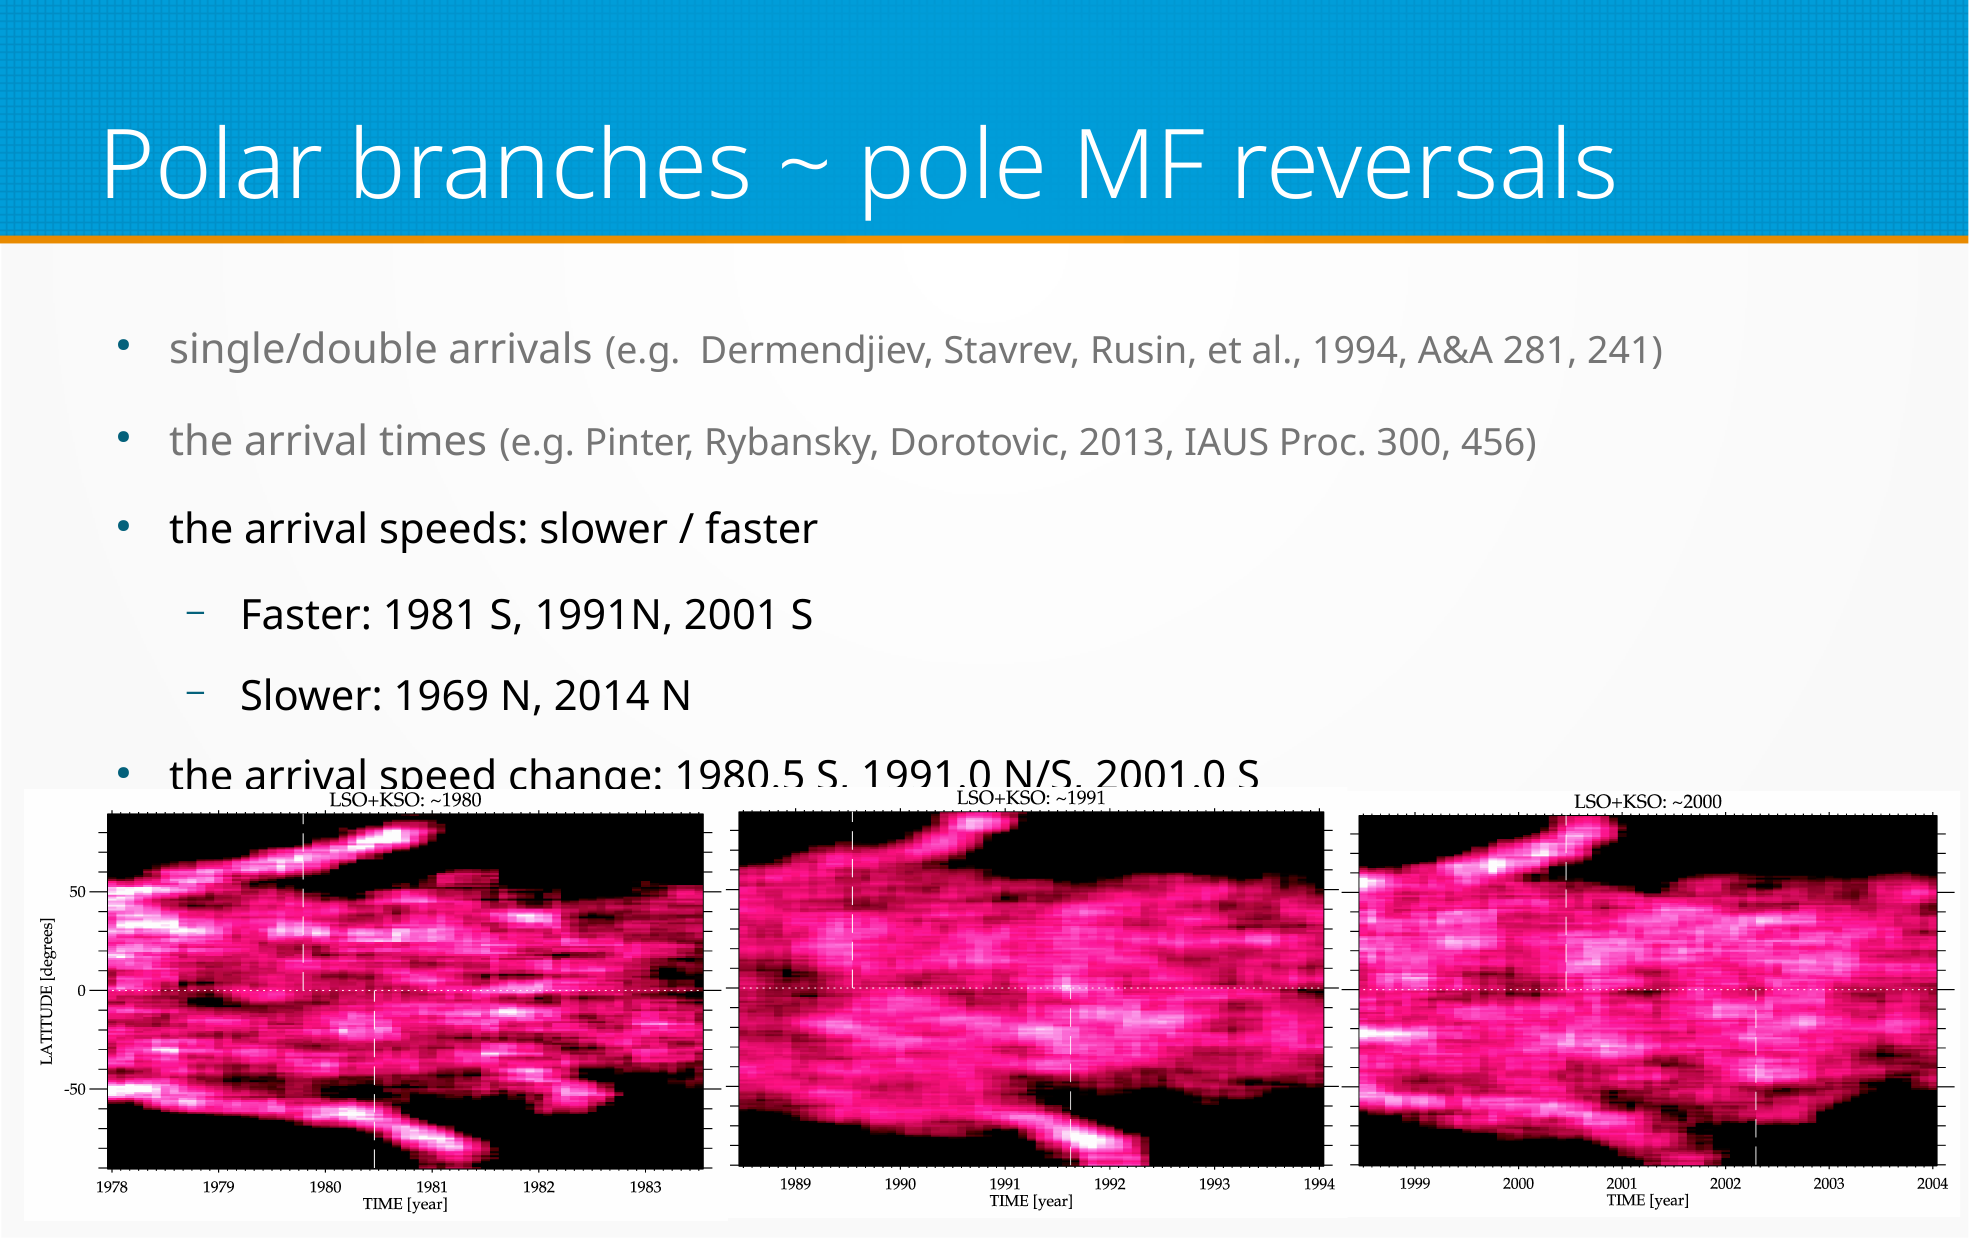

# Polar branches ~ pole MF reversals
single/double arrivals (e.g. Dermendjiev, Stavrev, Rusin, et al., 1994, A&A 281, 241)
the arrival times (e.g. Pinter, Rybansky, Dorotovic, 2013, IAUS Proc. 300, 456)
the arrival speeds: slower / faster
Faster: 1981 S, 1991N, 2001 S
Slower: 1969 N, 2014 N
the arrival speed change: 1980.5 S, 1991.0 N/S, 2001.0 S